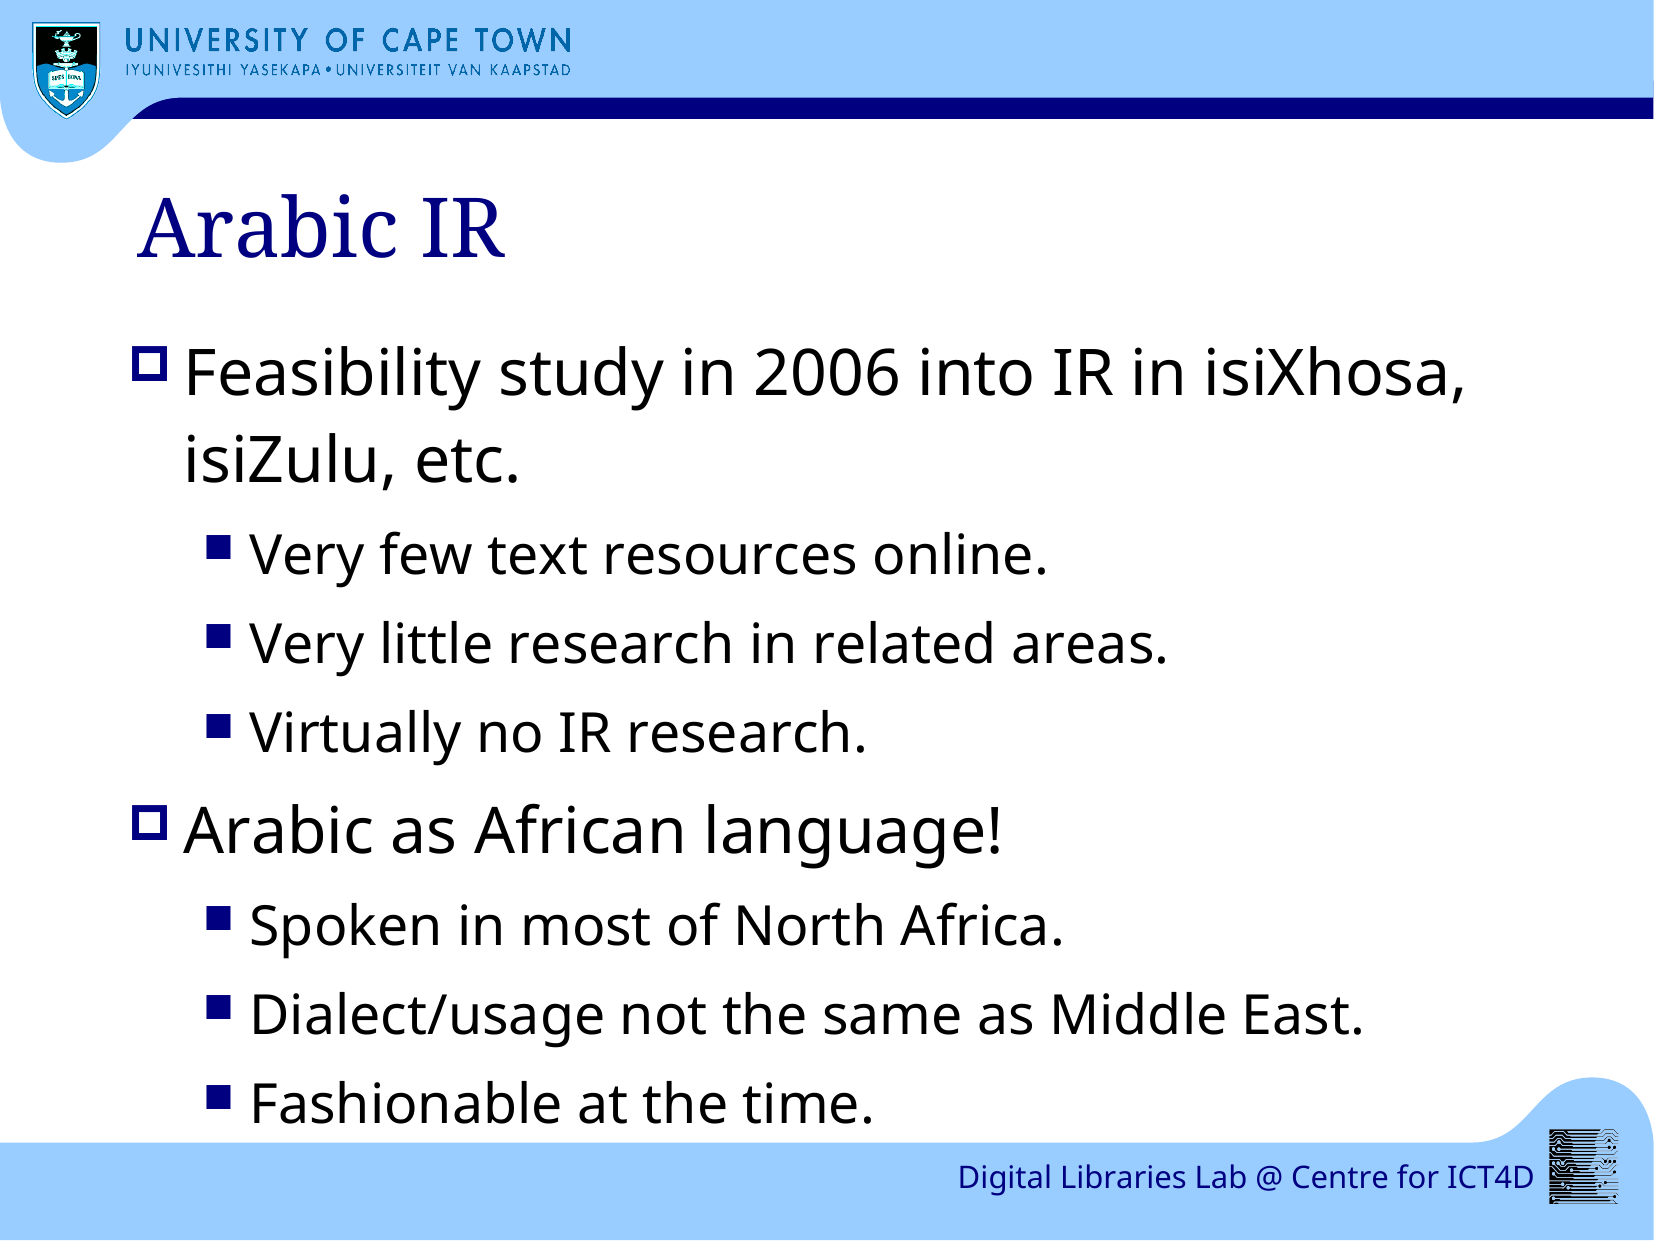

# Arabic IR
Feasibility study in 2006 into IR in isiXhosa, isiZulu, etc.
Very few text resources online.
Very little research in related areas.
Virtually no IR research.
Arabic as African language!
Spoken in most of North Africa.
Dialect/usage not the same as Middle East.
Fashionable at the time.